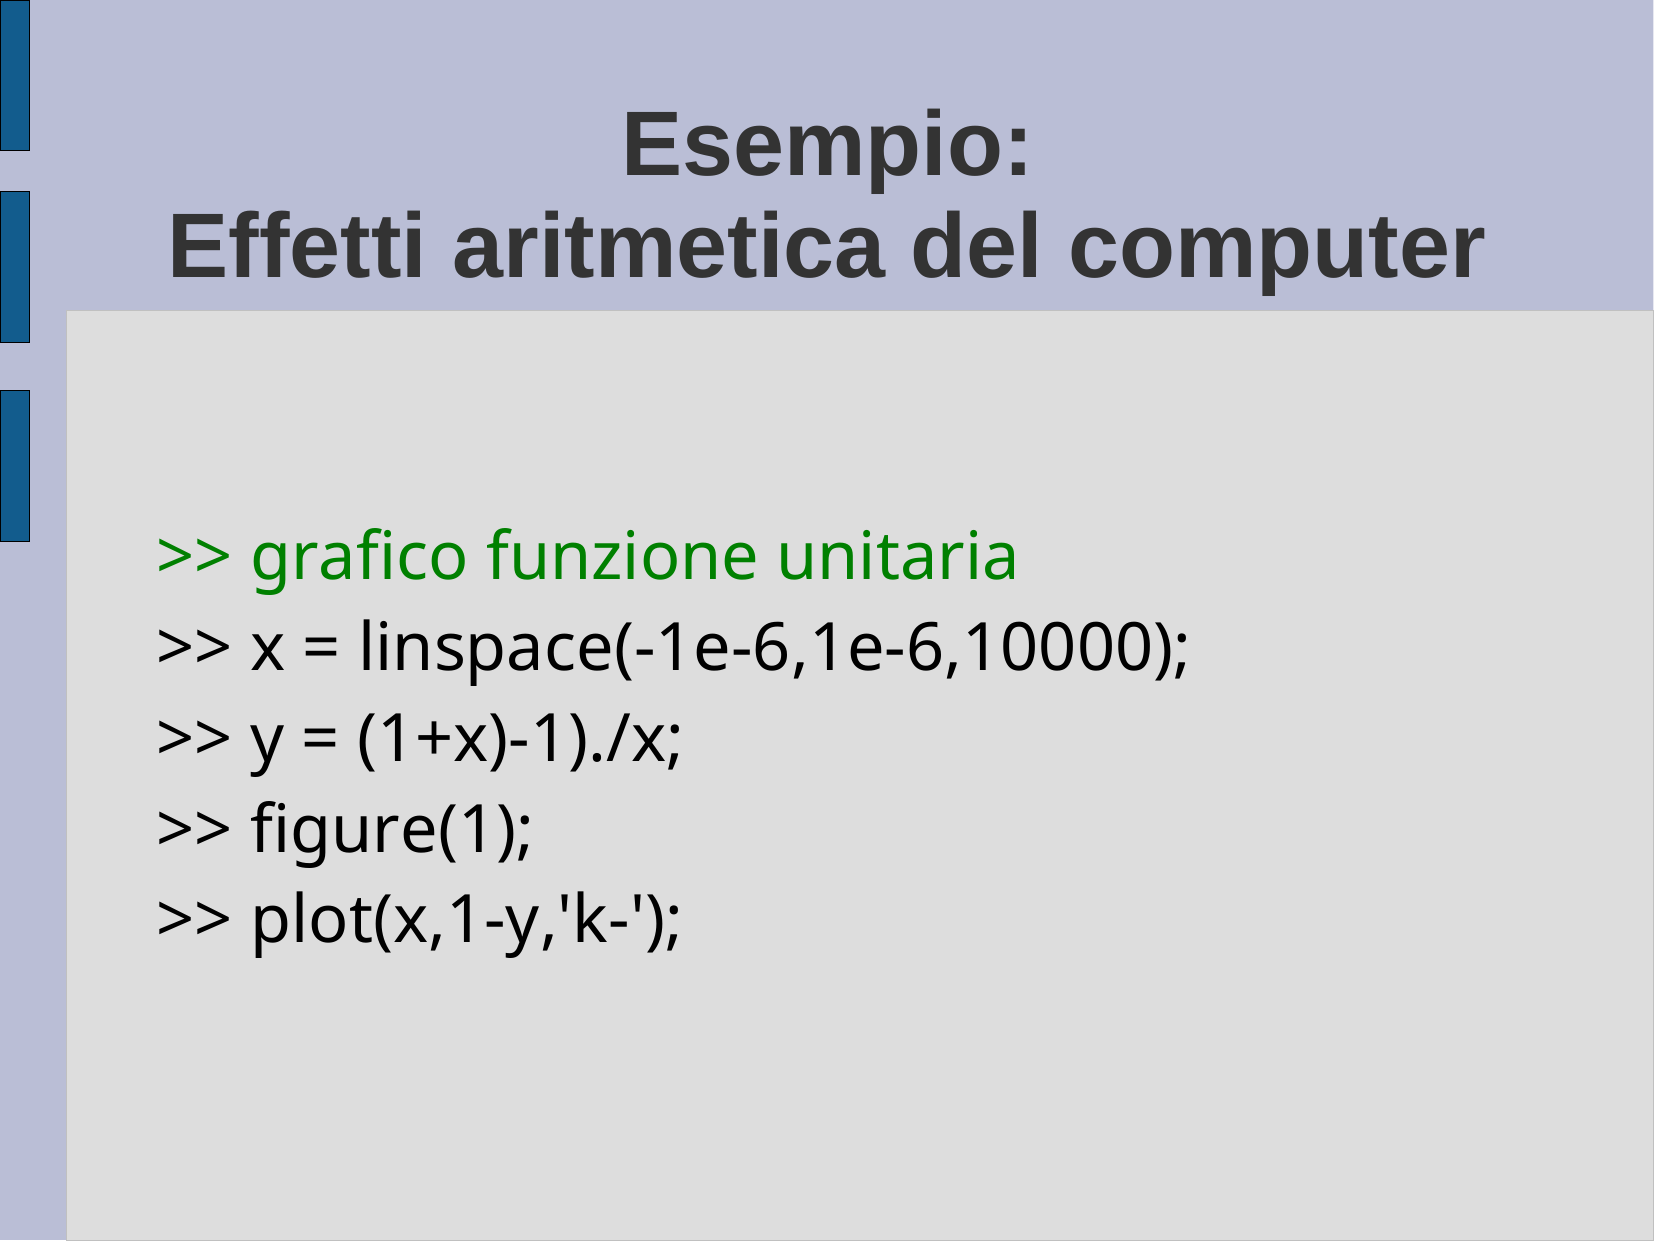

# Esempio: Effetti aritmetica del computer
>> grafico funzione unitaria
>> x = linspace(-1e-6,1e-6,10000);
>> y = (1+x)-1)./x;
>> figure(1);
>> plot(x,1-y,'k-');